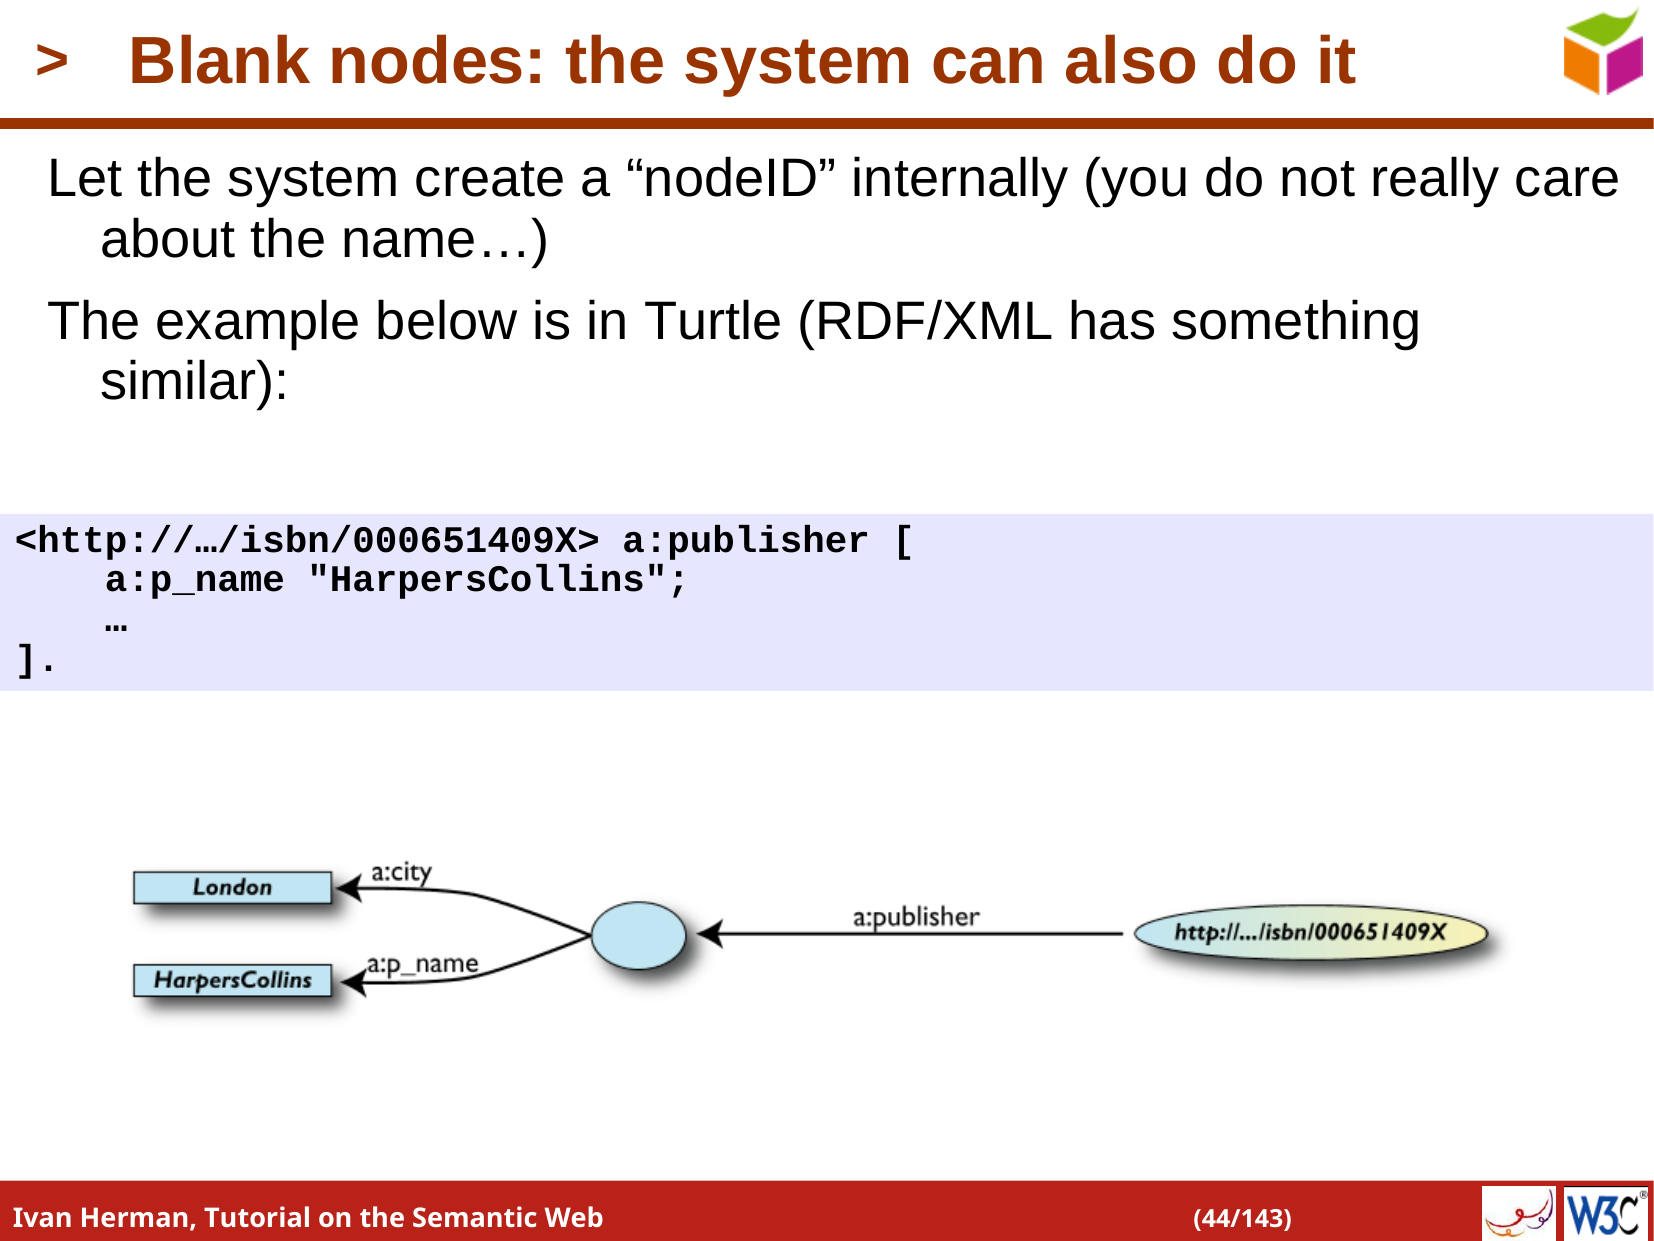

# Blank nodes: the system can also do it
Let the system create a “nodeID” internally (you do not really care about the name…)
The example below is in Turtle (RDF/XML has something similar):
<http://…/isbn/000651409X> a:publisher [
 a:p_name "HarpersCollins";
 …
].